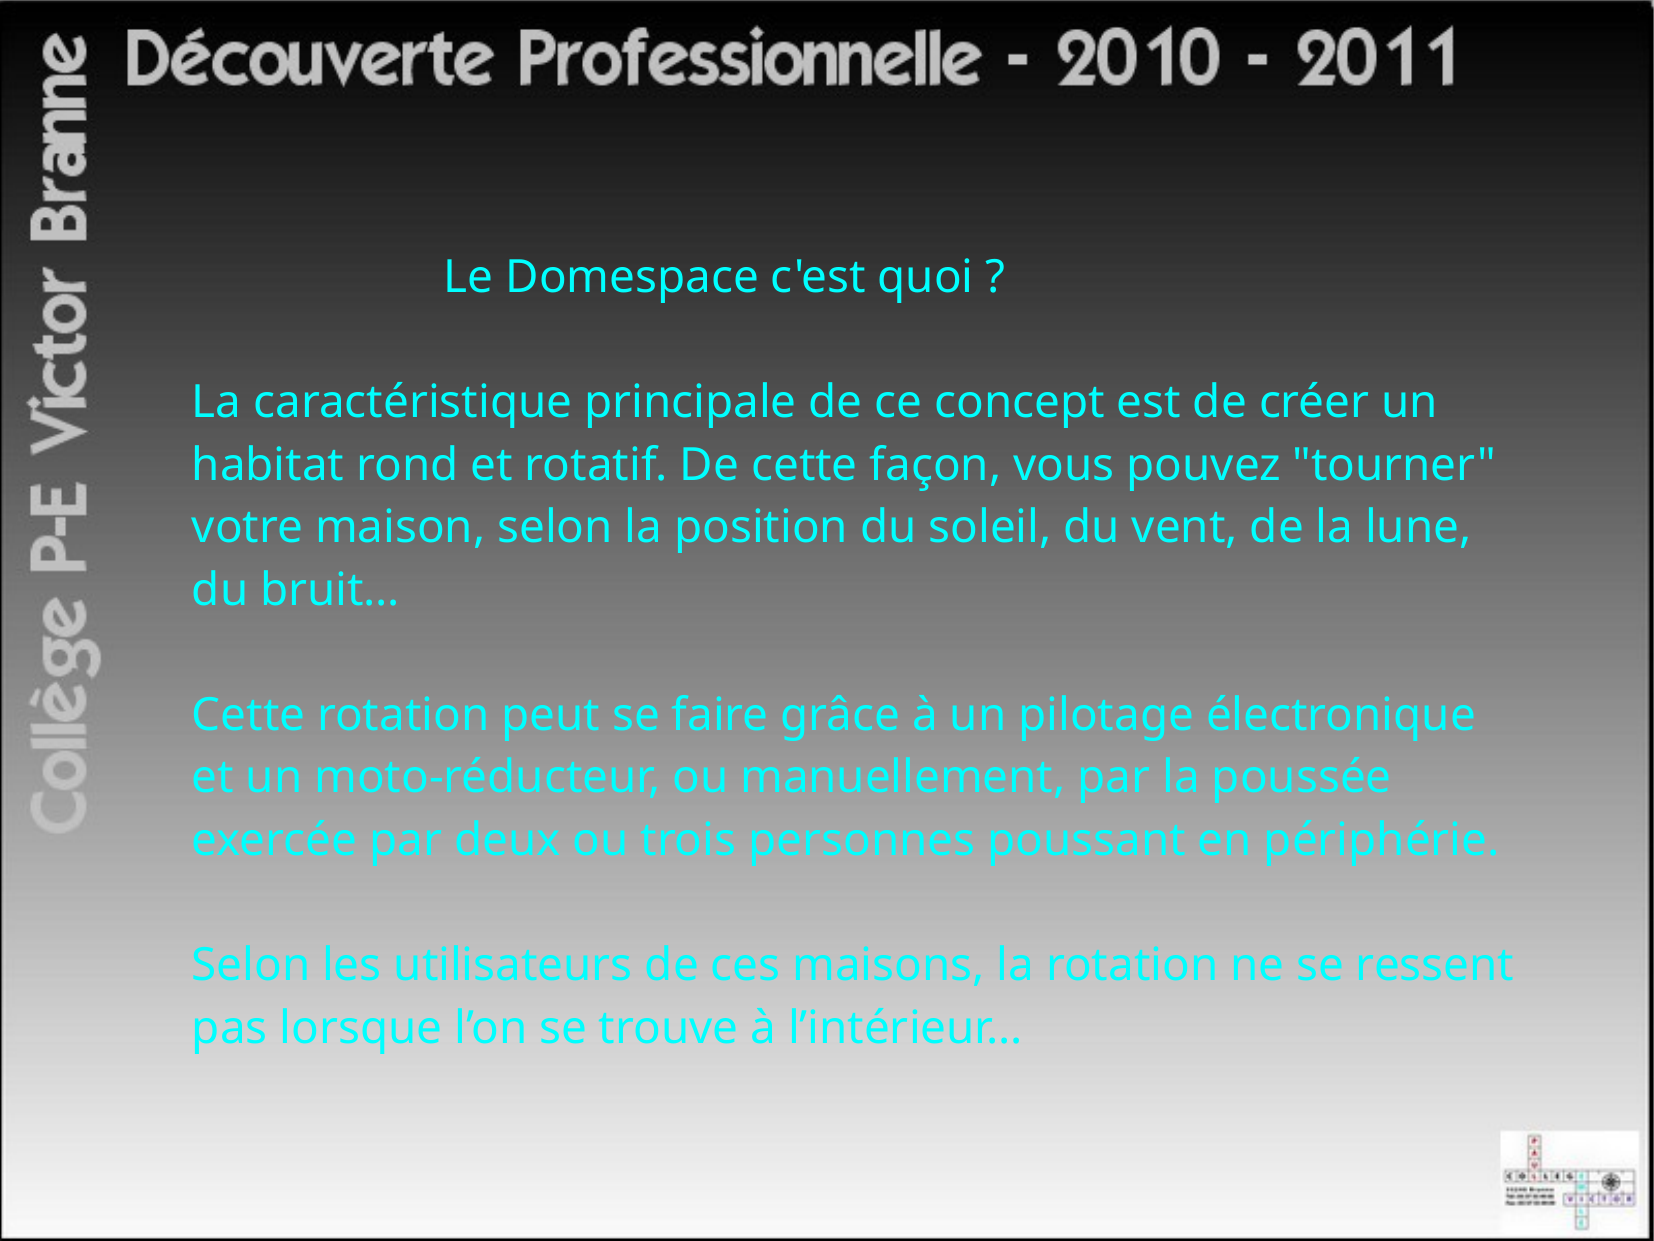

Le Domespace c'est quoi ?
La caractéristique principale de ce concept est de créer un habitat rond et rotatif. De cette façon, vous pouvez "tourner" votre maison, selon la position du soleil, du vent, de la lune, du bruit…
Cette rotation peut se faire grâce à un pilotage électronique et un moto-réducteur, ou manuellement, par la poussée exercée par deux ou trois personnes poussant en périphérie.
Selon les utilisateurs de ces maisons, la rotation ne se ressent pas lorsque l’on se trouve à l’intérieur…